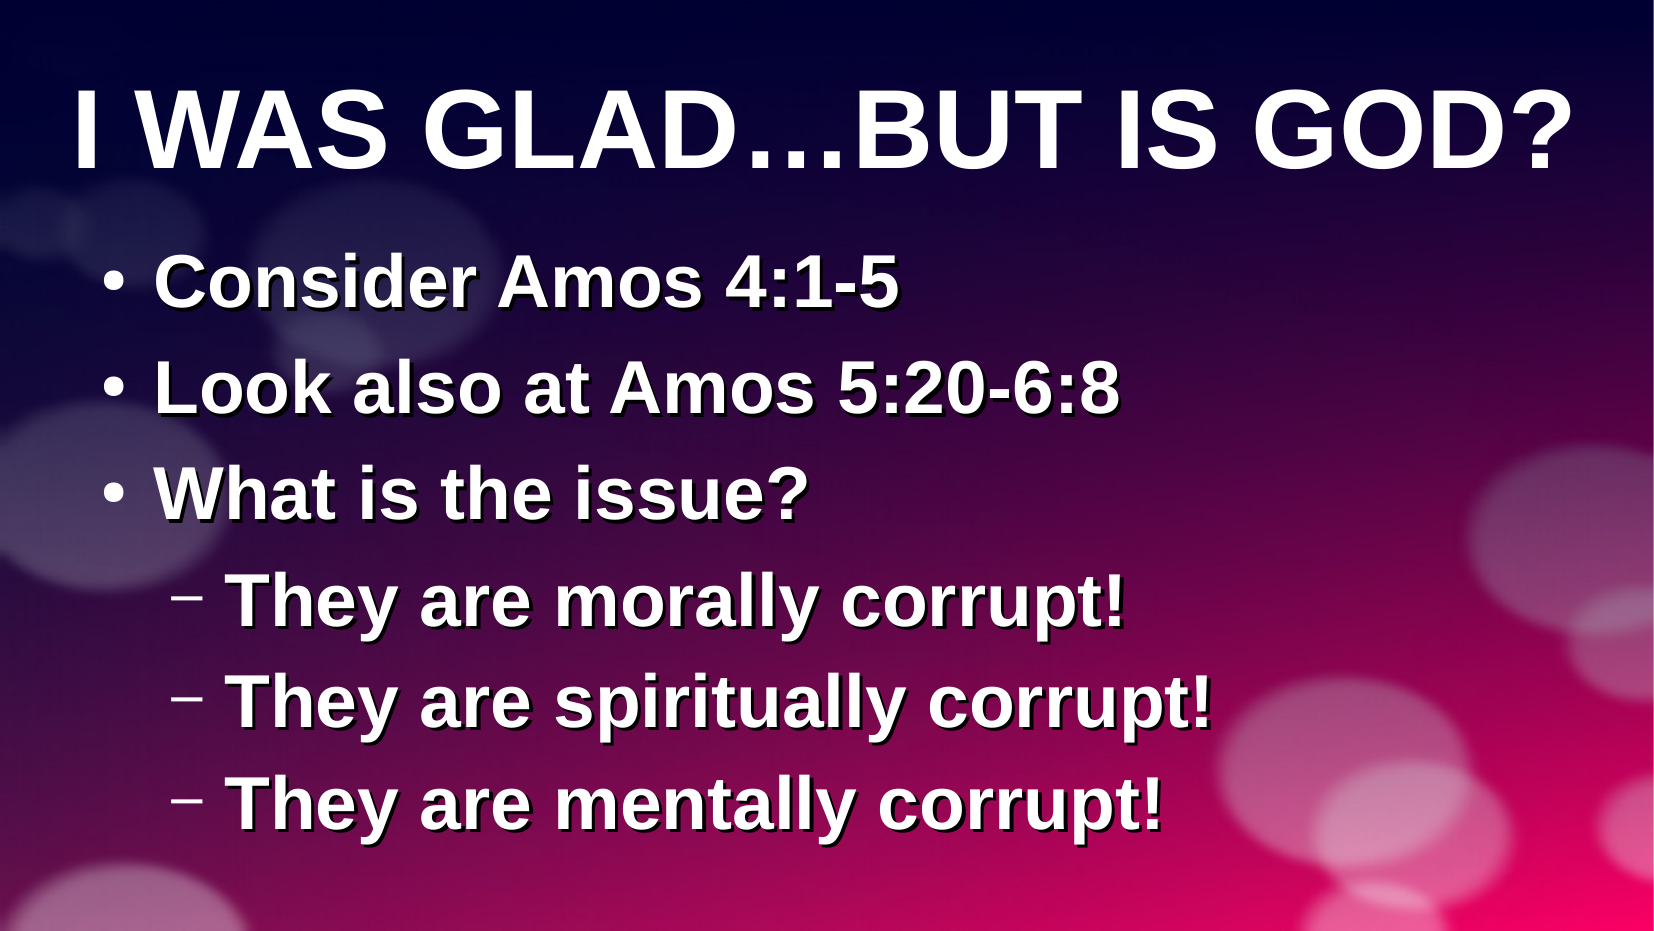

# I WAS GLAD…BUT IS GOD?
Consider Amos 4:1-5
Look also at Amos 5:20-6:8
What is the issue?
They are morally corrupt!
They are spiritually corrupt!
They are mentally corrupt!